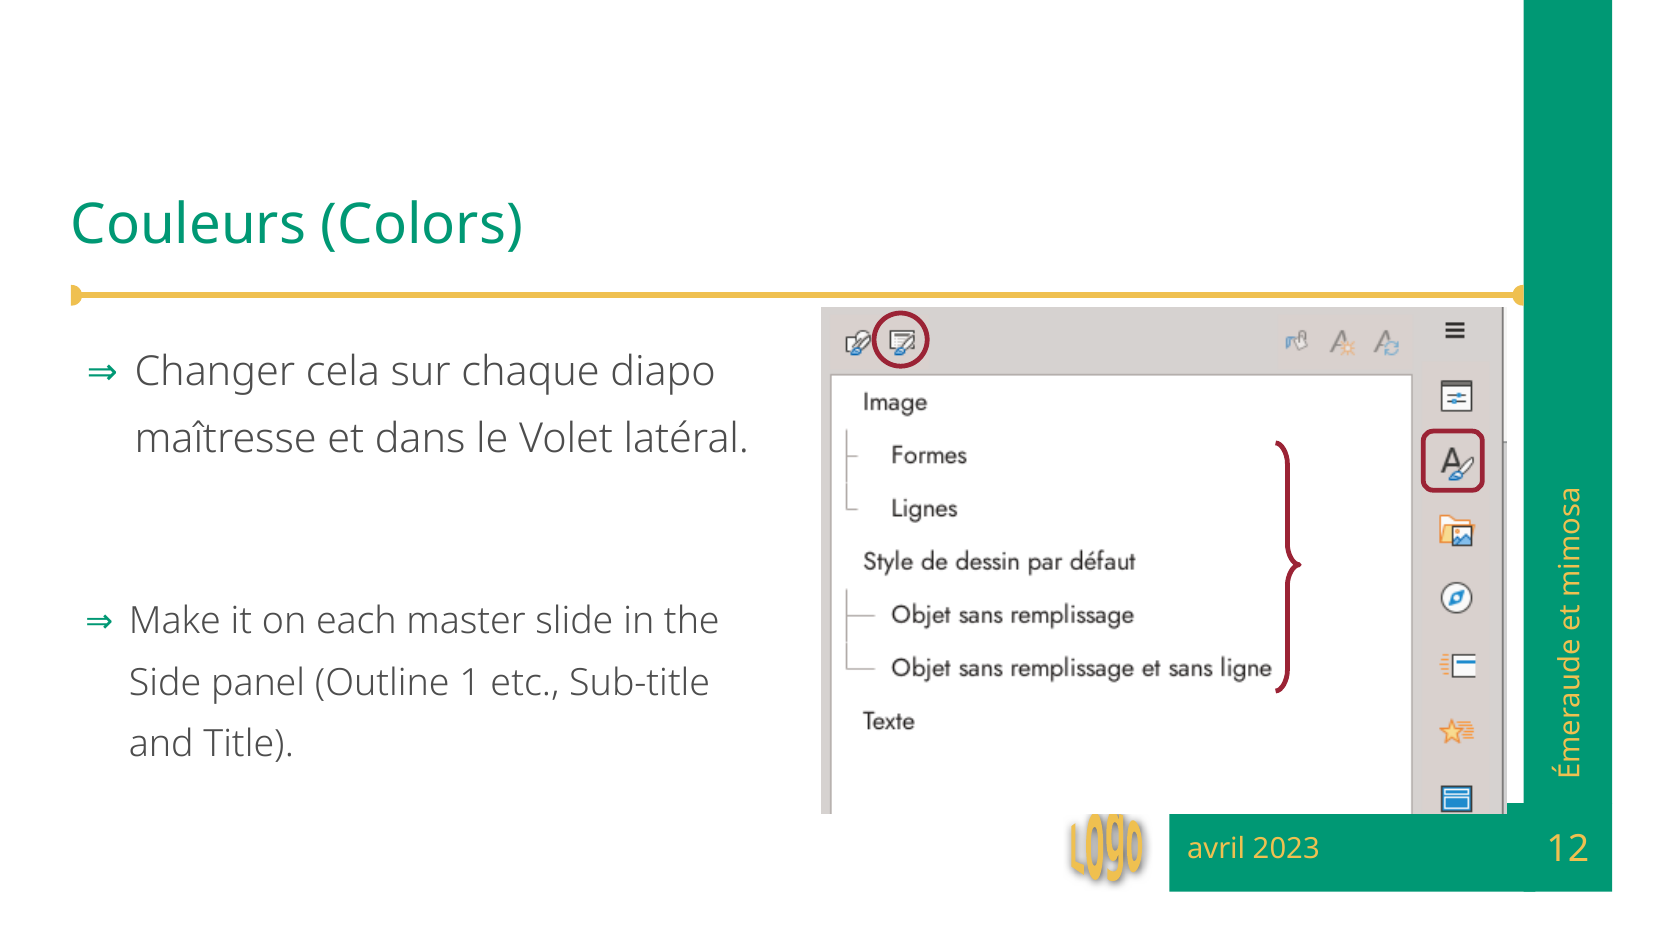

# Couleurs (Colors)
Changer cela sur chaque diapo maîtresse et dans le Volet latéral.
Émeraude et mimosa
Make it on each master slide in the Side panel (Outline 1 etc., Sub-title and Title).
avril 2023
12